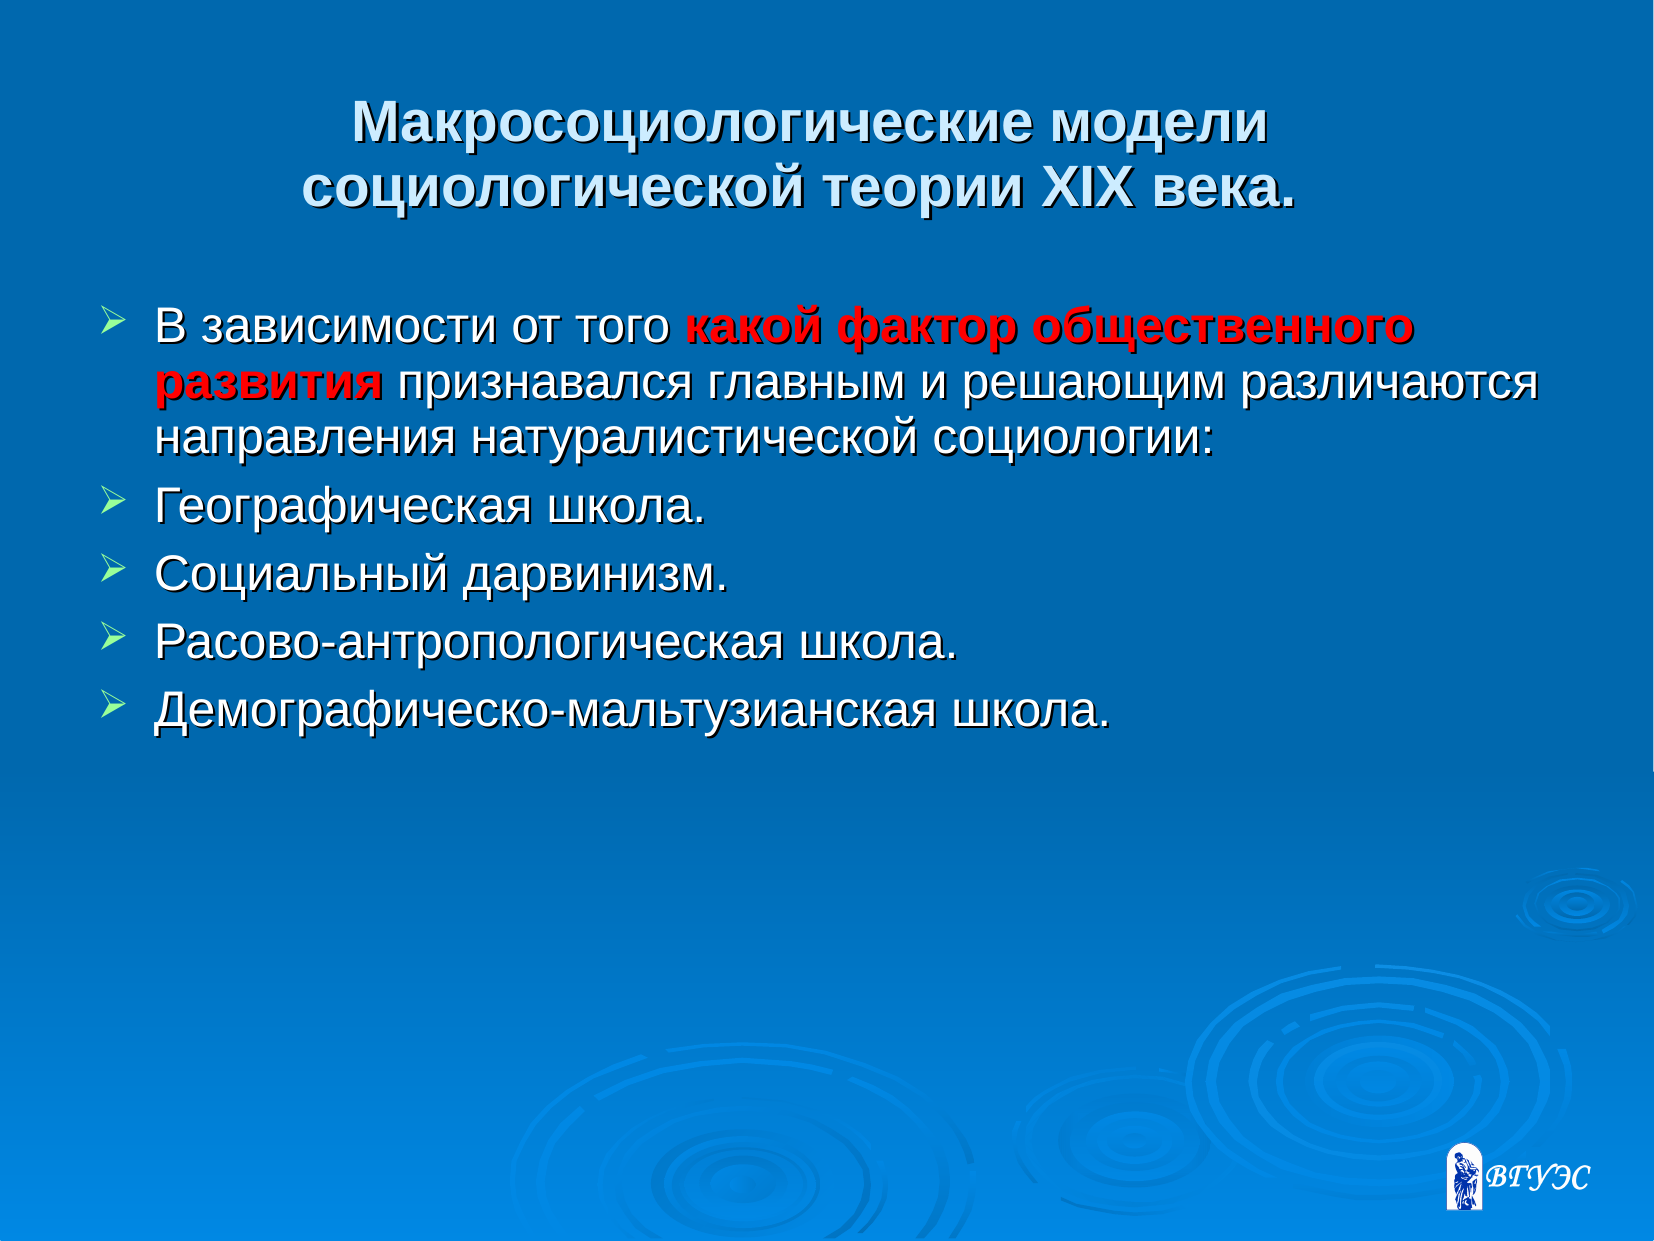

# Макросоциологические модели социологической теории XIX века.
В зависимости от того какой фактор общественного развития признавался главным и решающим различаются направления натуралистической социологии:
Географическая школа.
Социальный дарвинизм.
Расово-антропологическая школа.
Демографическо-мальтузианская школа.